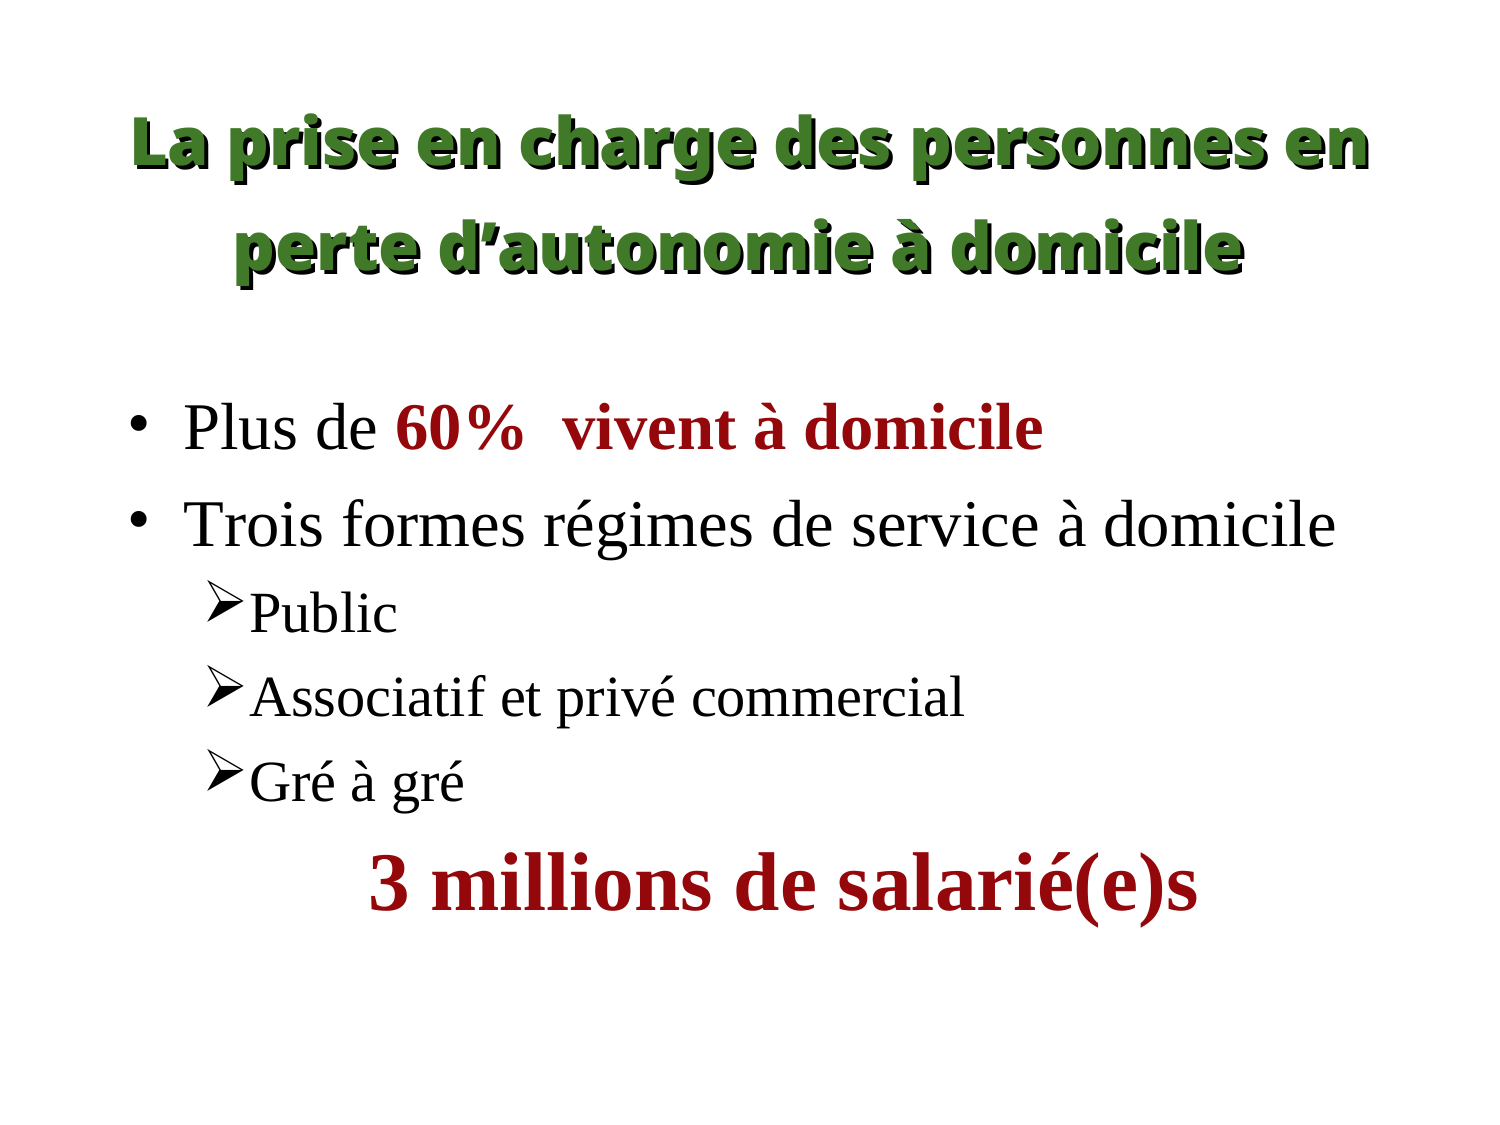

# La prise en charge des personnes en perte d’autonomie à domicile
Plus de 60% vivent à domicile
Trois formes régimes de service à domicile
Public
Associatif et privé commercial
Gré à gré
 3 millions de salarié(e)s